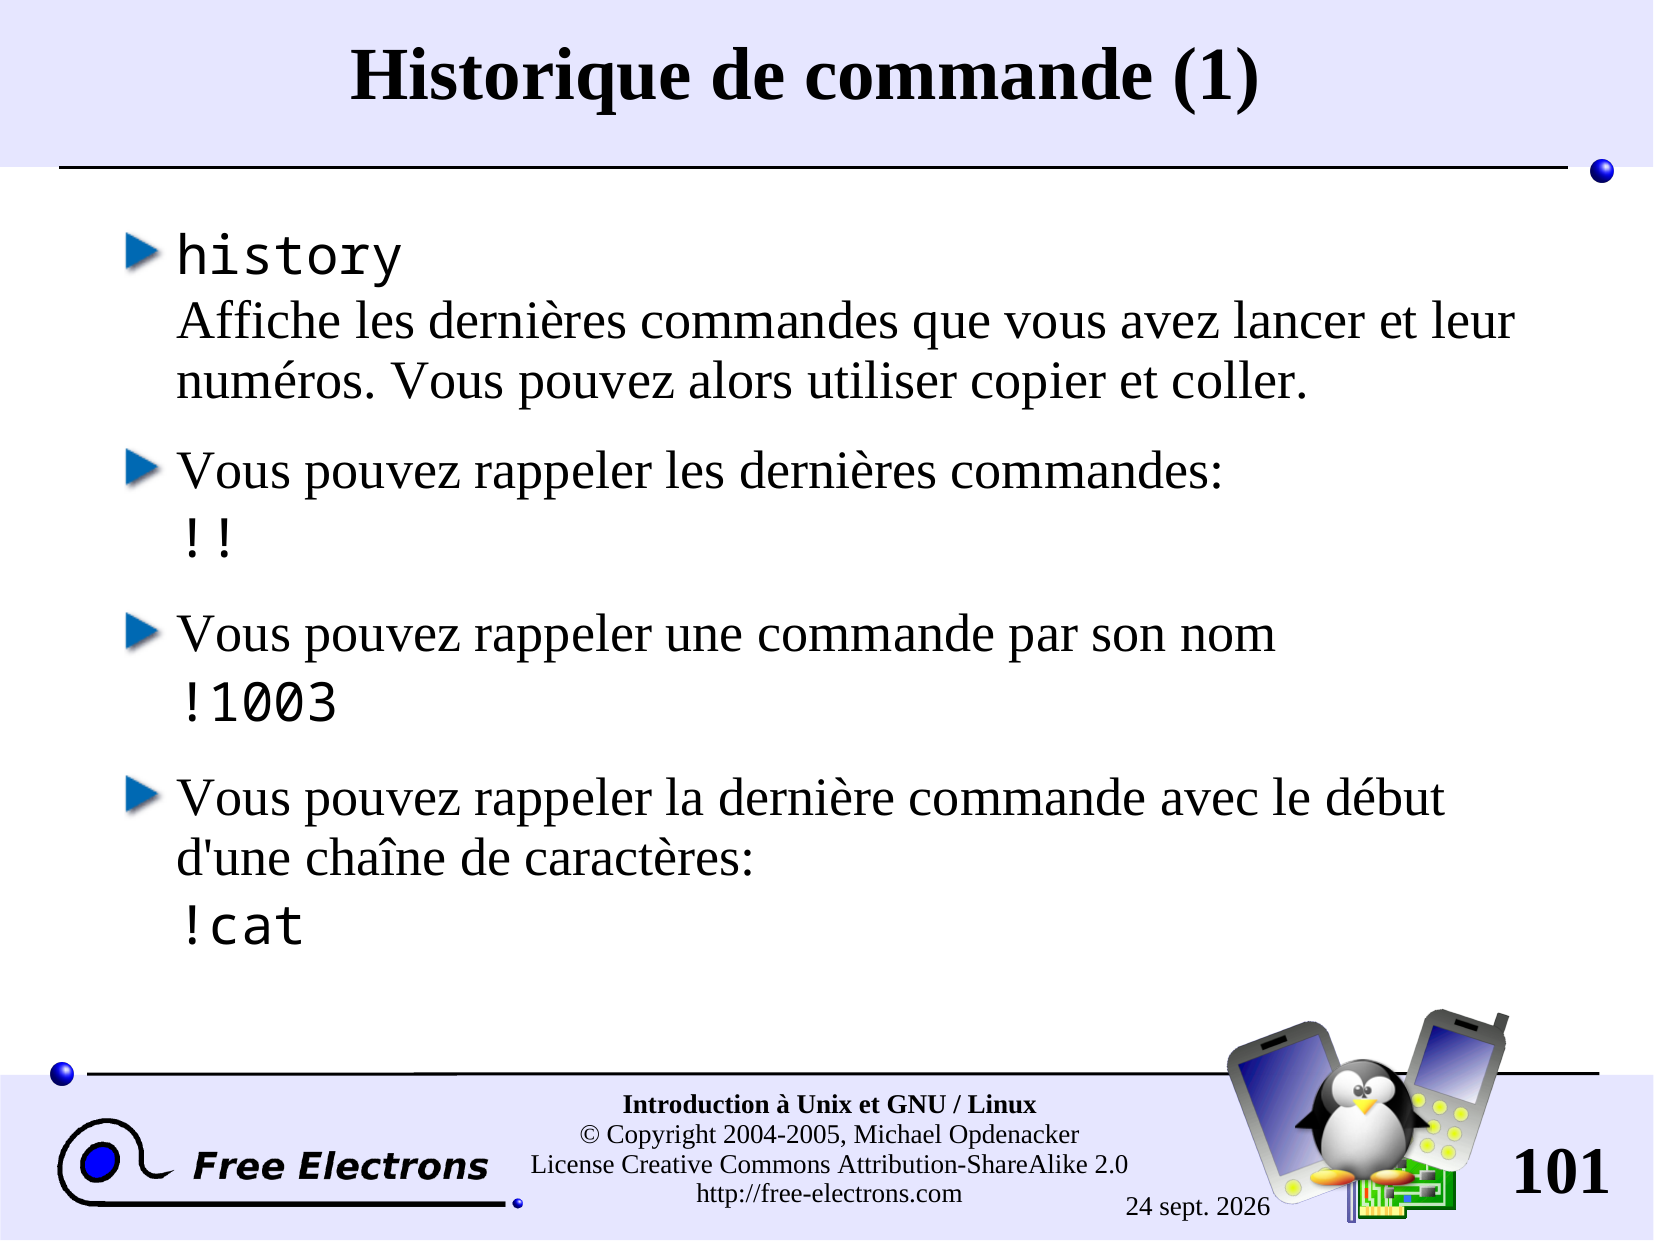

# Historique de commande (1)
history
Affiche les dernières commandes que vous avez lancer et leur numéros. Vous pouvez alors utiliser copier et coller.
Vous pouvez rappeler les dernières commandes:
!!
Vous pouvez rappeler une commande par son nom
!1003
Vous pouvez rappeler la dernière commande avec le début d'une chaîne de caractères:
!cat